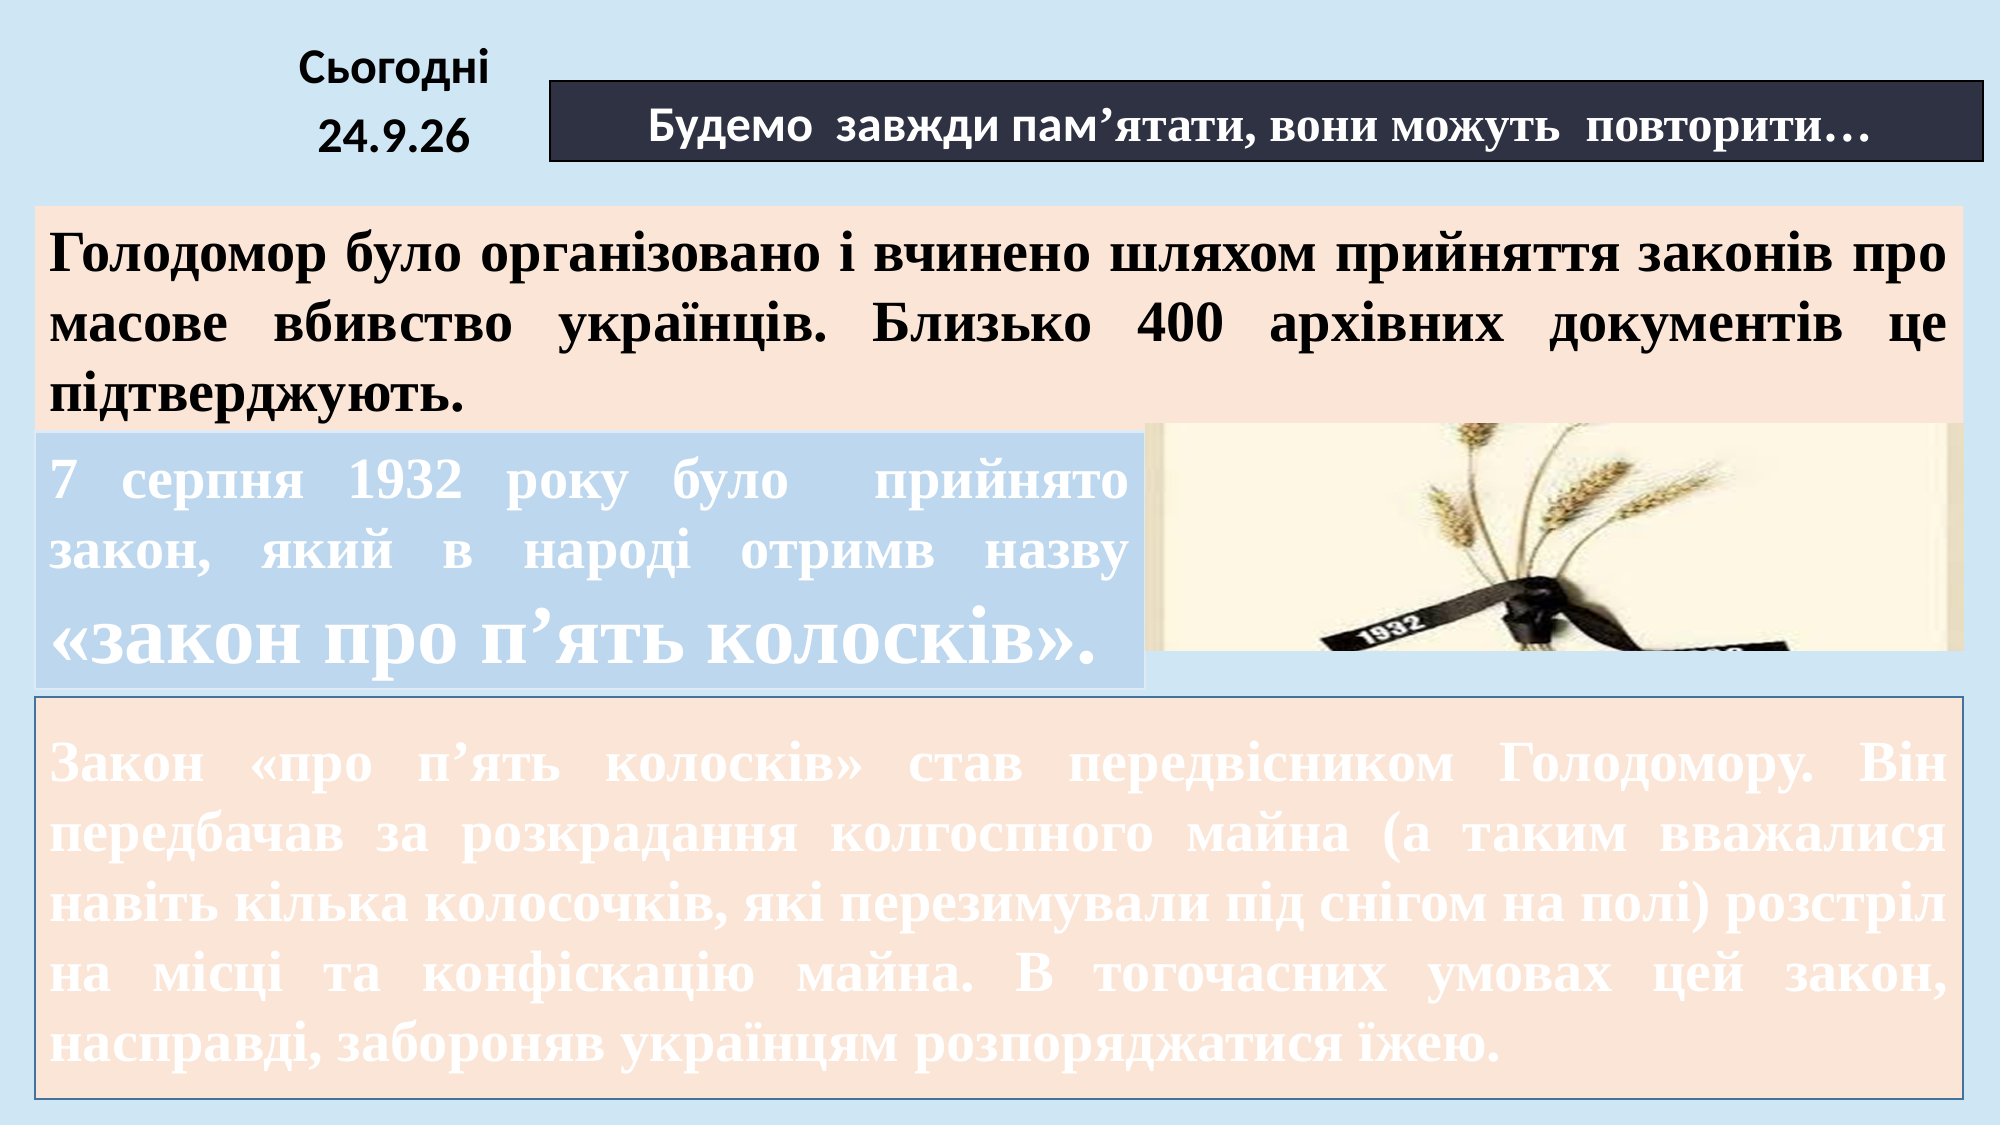

Сьогодні
Будемо завжди пам’ятати, вони можуть повторити…
Голодомор було організовано і вчинено шляхом прийняття законів про масове вбивство українців. Близько 400 архівних документів це підтверджують.
7 серпня 1932 року було прийнято закон, який в народі отримв назву «закон про п’ять колосків».
Закон «про п’ять колосків» став передвісником Голодомору. Він передбачав за розкрадання колгоспного майна (а таким вважалися навіть кілька колосочків, які перезимували під снігом на полі) розстріл на місці та конфіскацію майна. В тогочасних умовах цей закон, насправді, забороняв українцям розпоряджатися їжею.